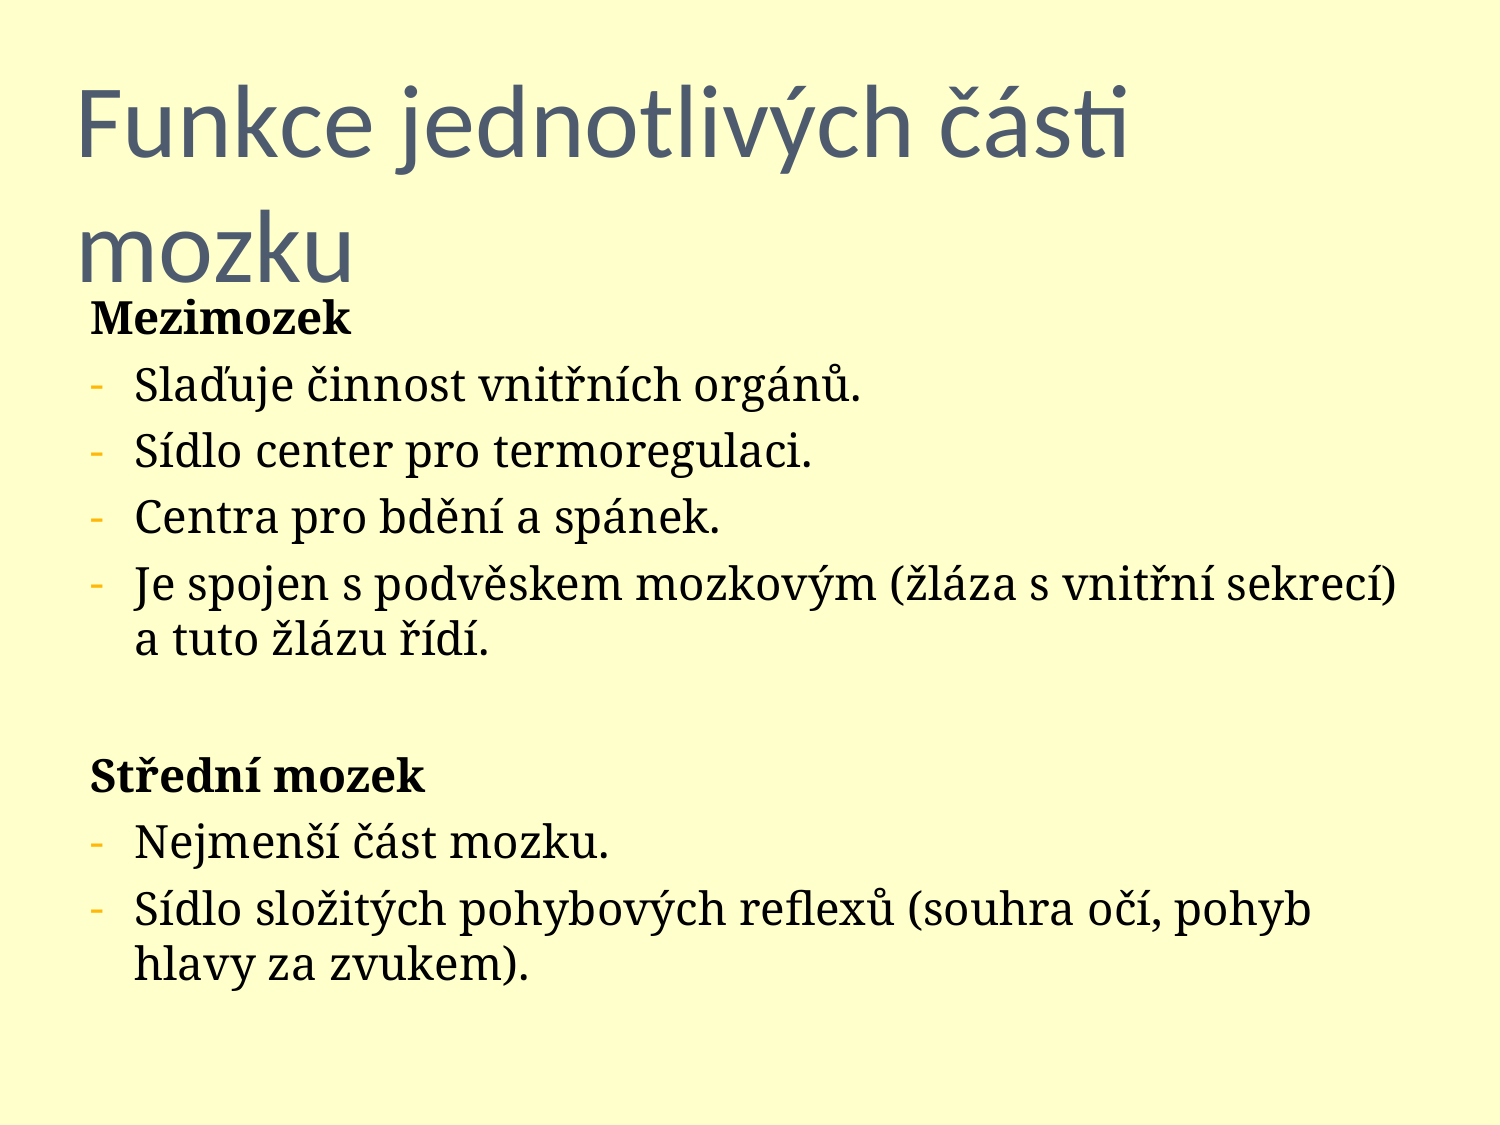

# Funkce jednotlivých části mozku
Mezimozek
Slaďuje činnost vnitřních orgánů.
Sídlo center pro termoregulaci.
Centra pro bdění a spánek.
Je spojen s podvěskem mozkovým (žláza s vnitřní sekrecí) a tuto žlázu řídí.
Střední mozek
Nejmenší část mozku.
Sídlo složitých pohybových reflexů (souhra očí, pohyb hlavy za zvukem).